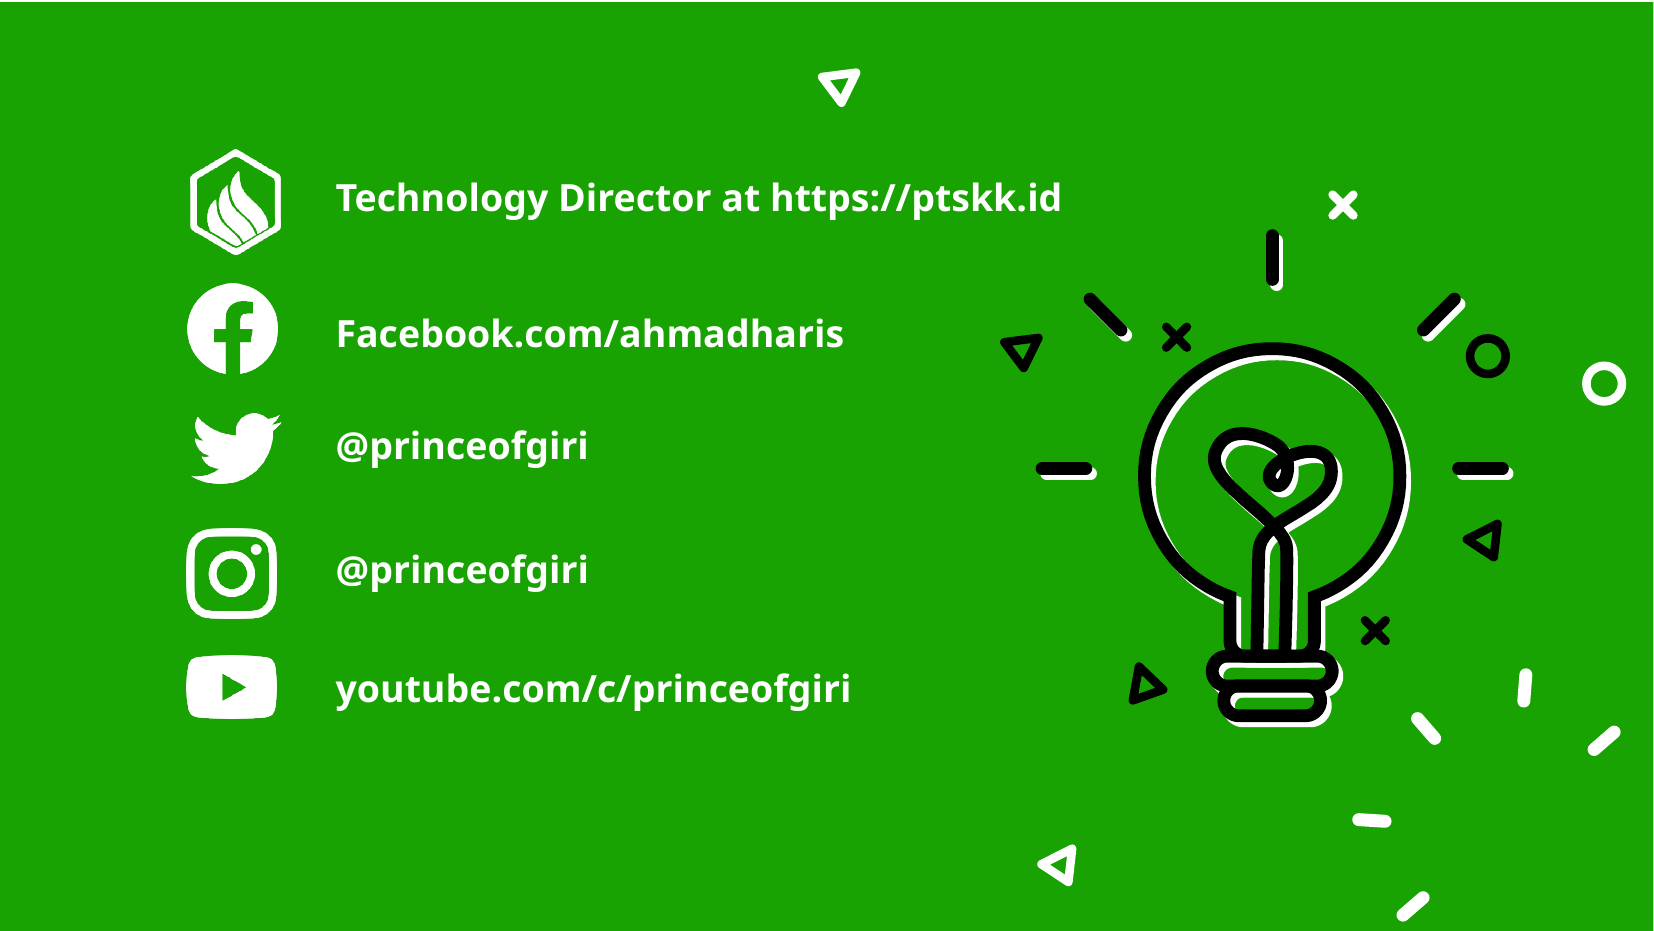

Technology Director at https://ptskk.id
Facebook.com/ahmadharis
@princeofgiri
@princeofgiri
youtube.com/c/princeofgiri